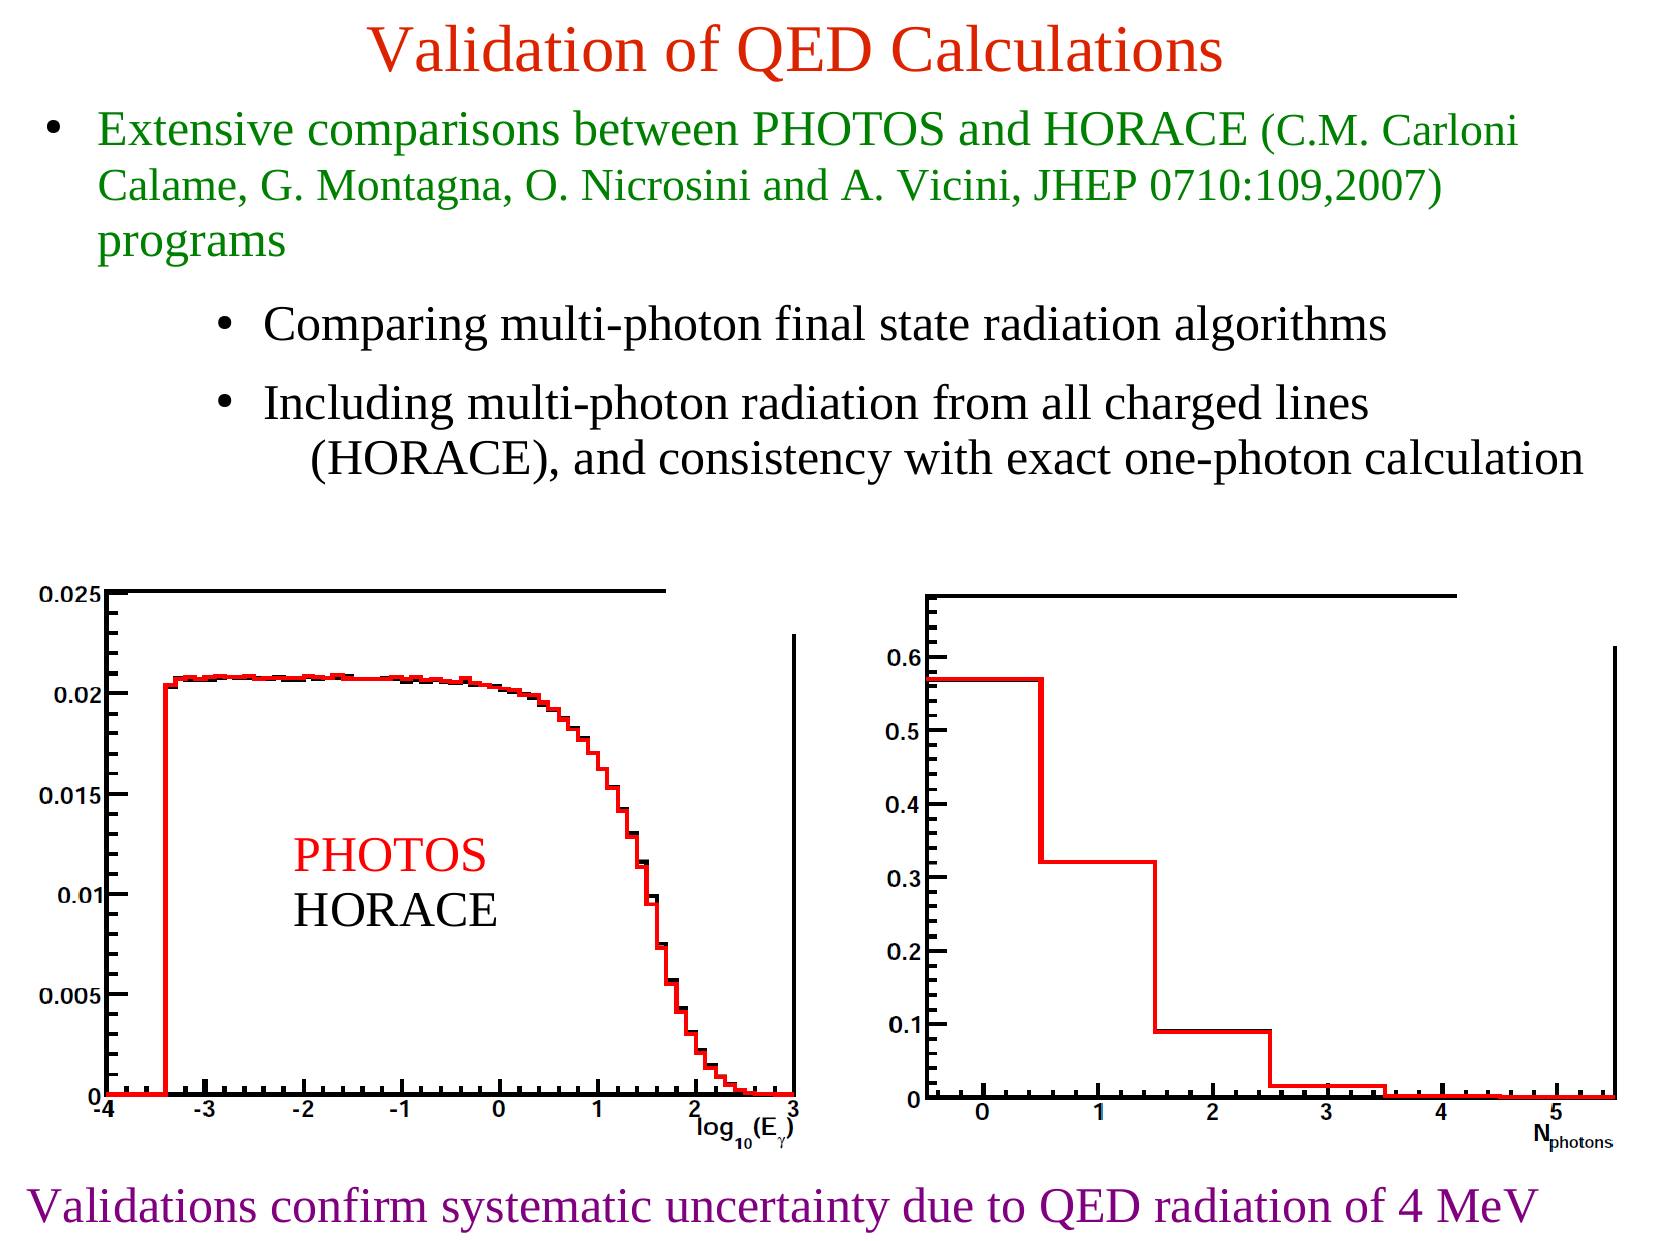

# Validation of QED Calculations
Extensive comparisons between PHOTOS and HORACE (C.M. Carloni Calame, G. Montagna, O. Nicrosini and A. Vicini, JHEP 0710:109,2007) programs
Comparing multi-photon final state radiation algorithms
Including multi-photon radiation from all charged lines (HORACE), and consistency with exact one-photon calculation
Validations confirm systematic uncertainty due to QED radiation of 4 MeV
PHOTOS
HORACE